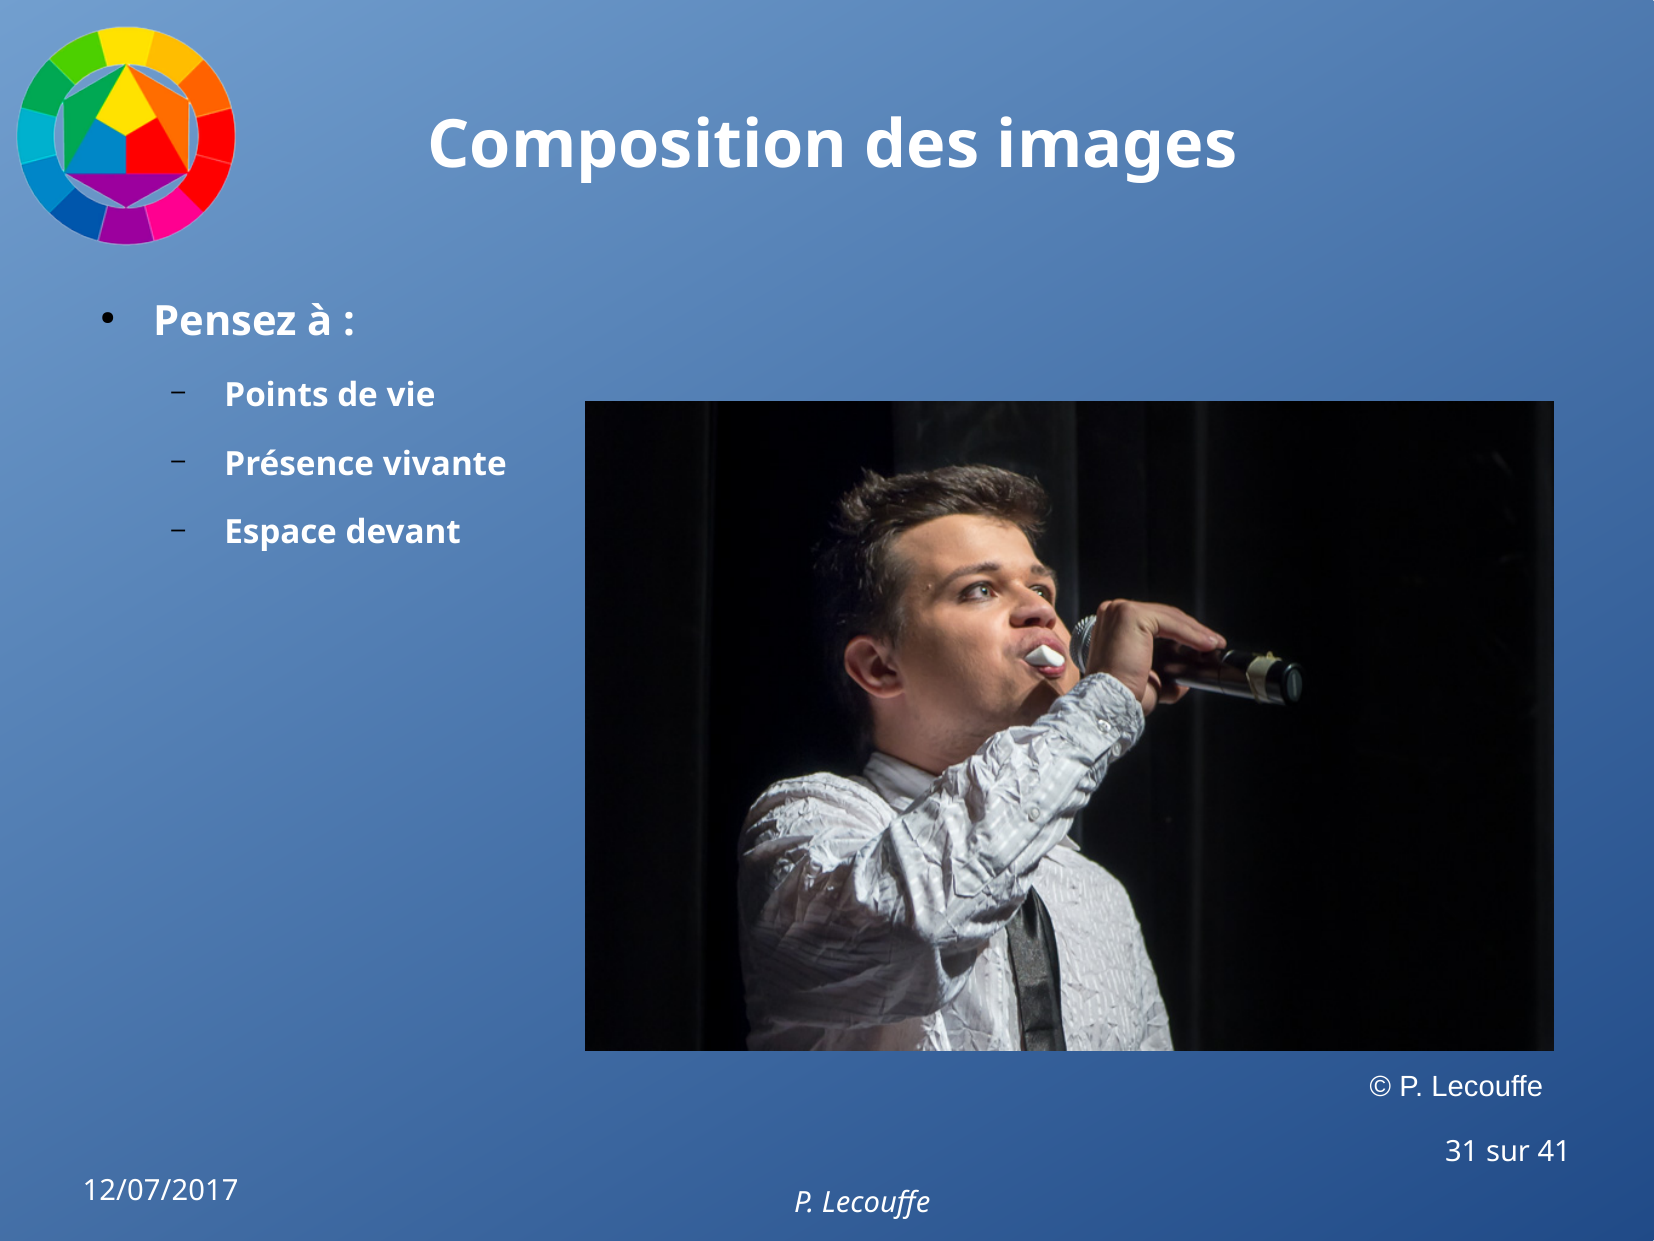

# Composition des images
Pensez à :
Points de vie
Présence vivante
Espace devant
 © P. Lecouffe
Bonjour
31